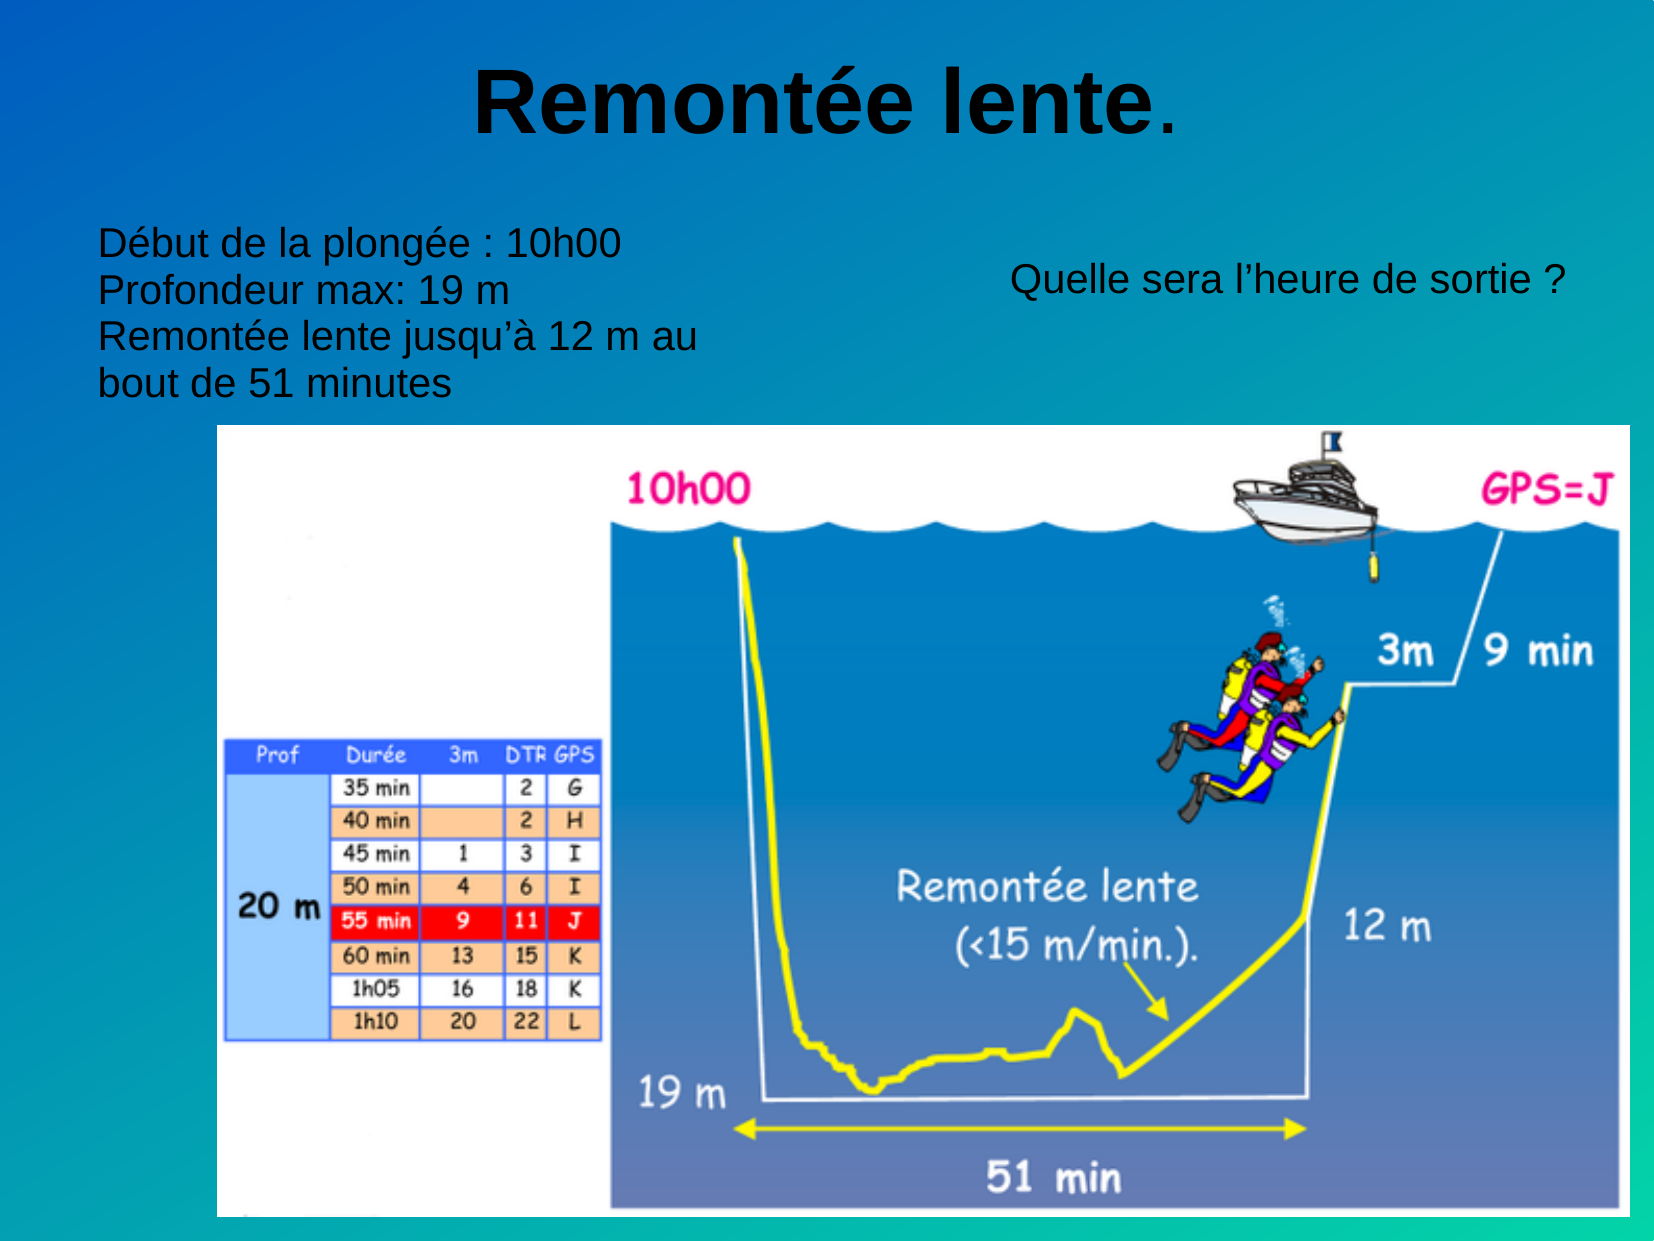

# Remontée lente.
Début de la plongée : 10h00
Profondeur max: 19 m
Remontée lente jusqu’à 12 m au bout de 51 minutes
Quelle sera l’heure de sortie ?